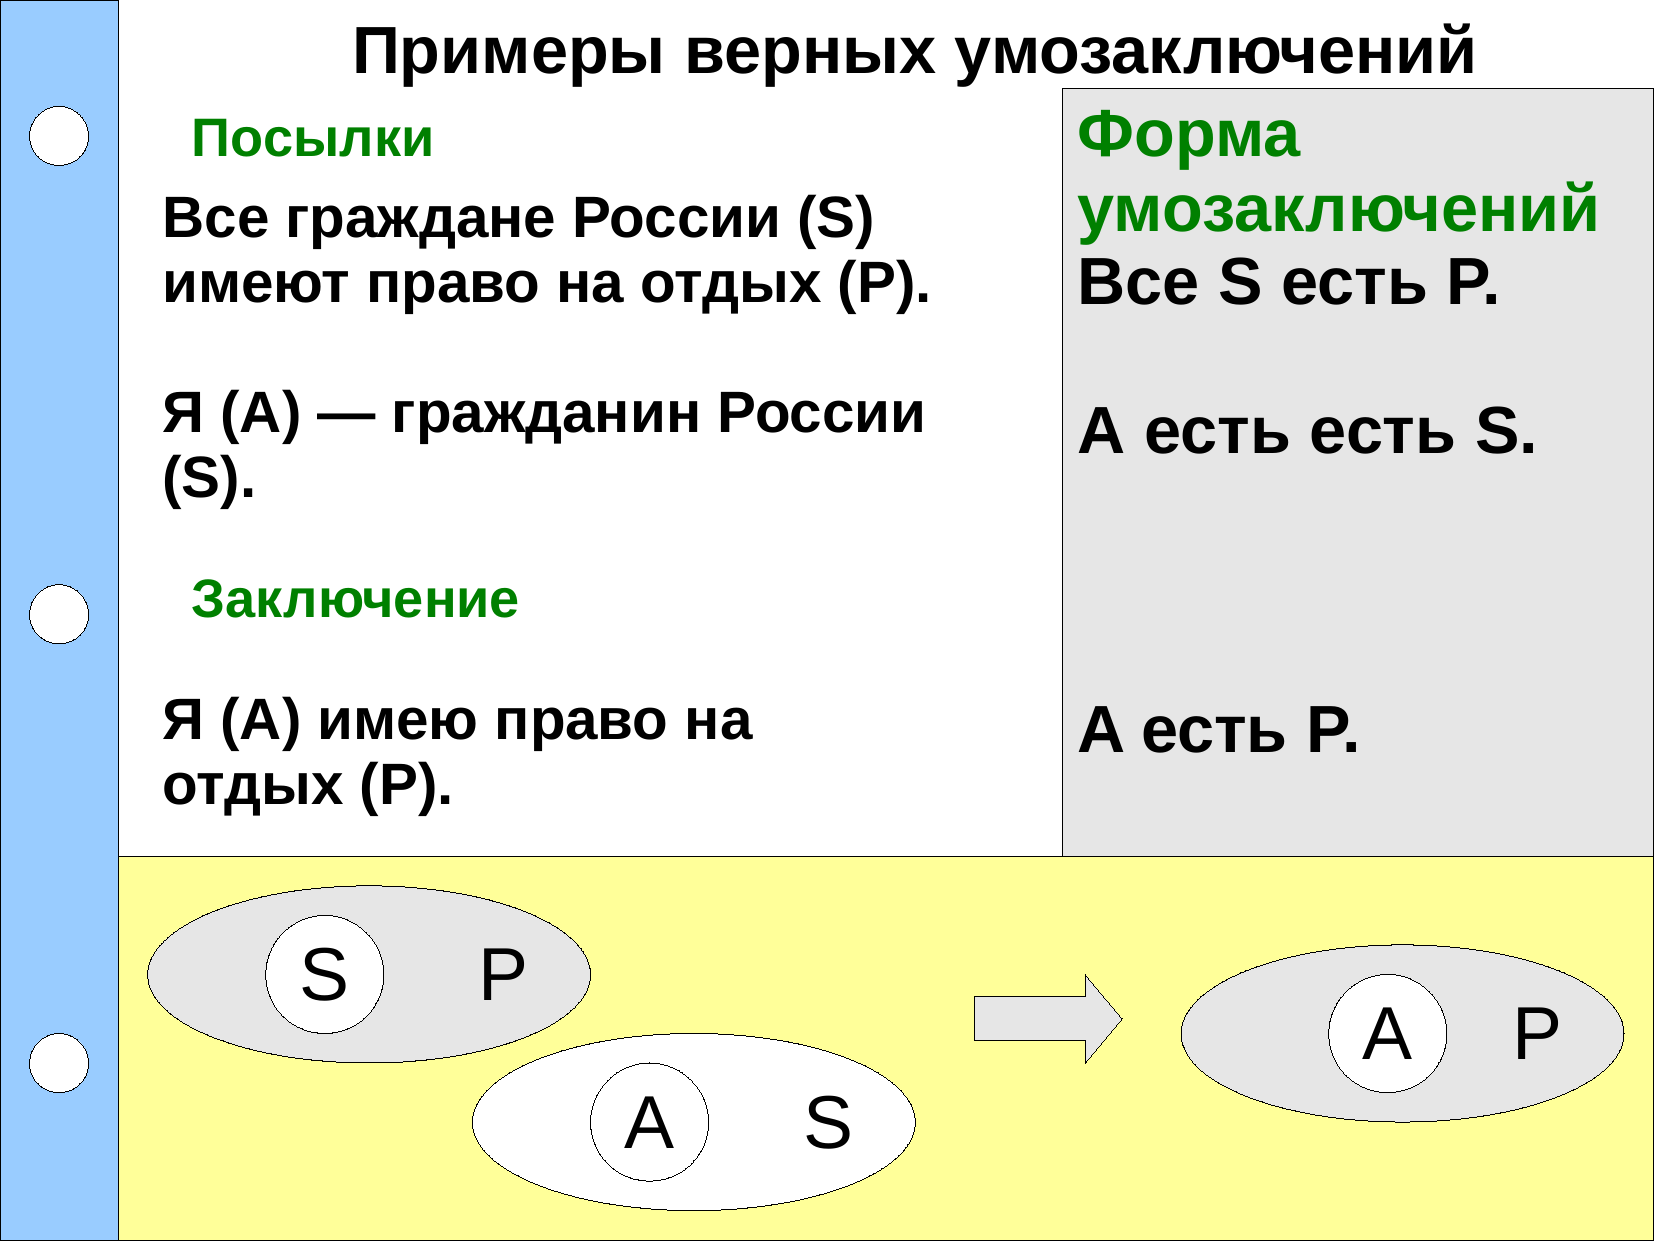

Примеры верных умозаключений
Форма умозаключений
Посылки
Все граждане России (S)
имеют право на отдых (P).
Я (А) — гражданин России (S).
Все S есть P.
А есть есть S.
А есть P.
Заключение
Я (A) имею право на отдых (P).
 P
S
 P
A
 S
A